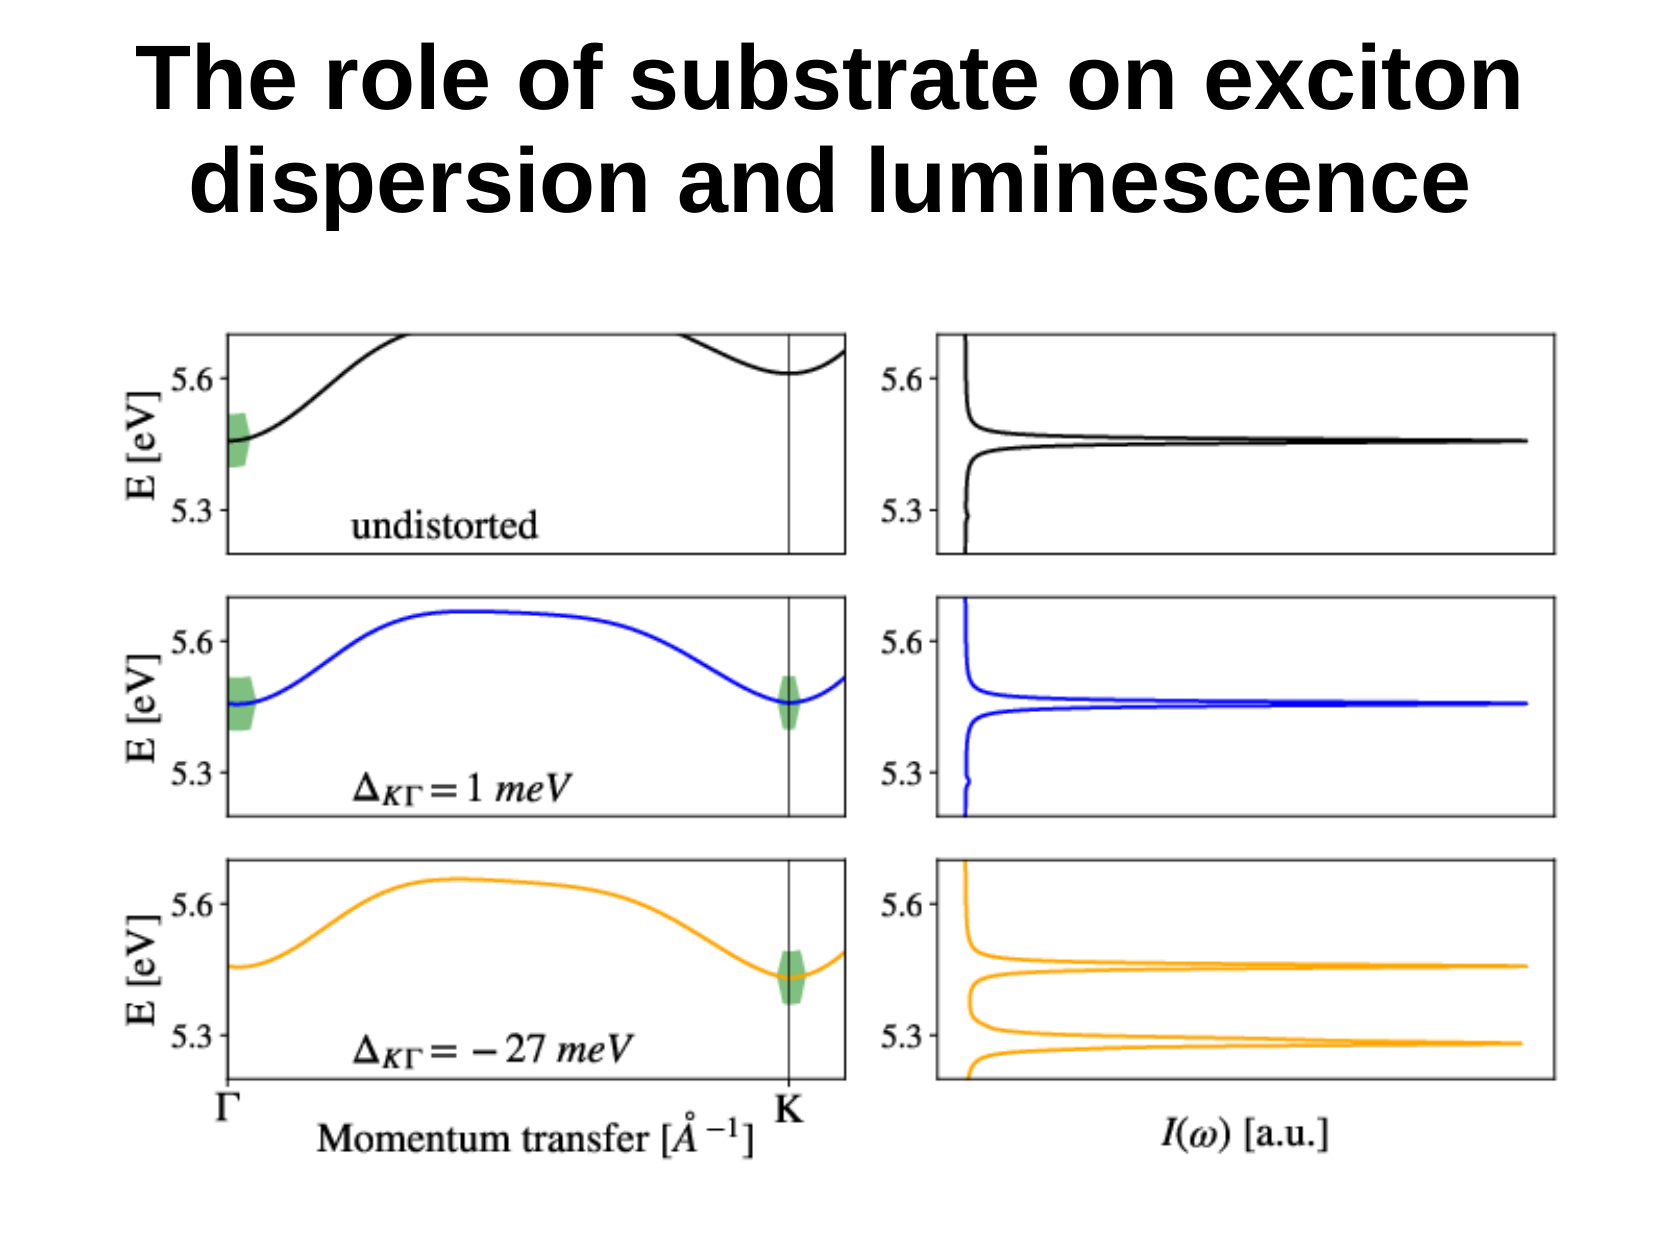

# The role of substrate on exciton dispersion and luminescence